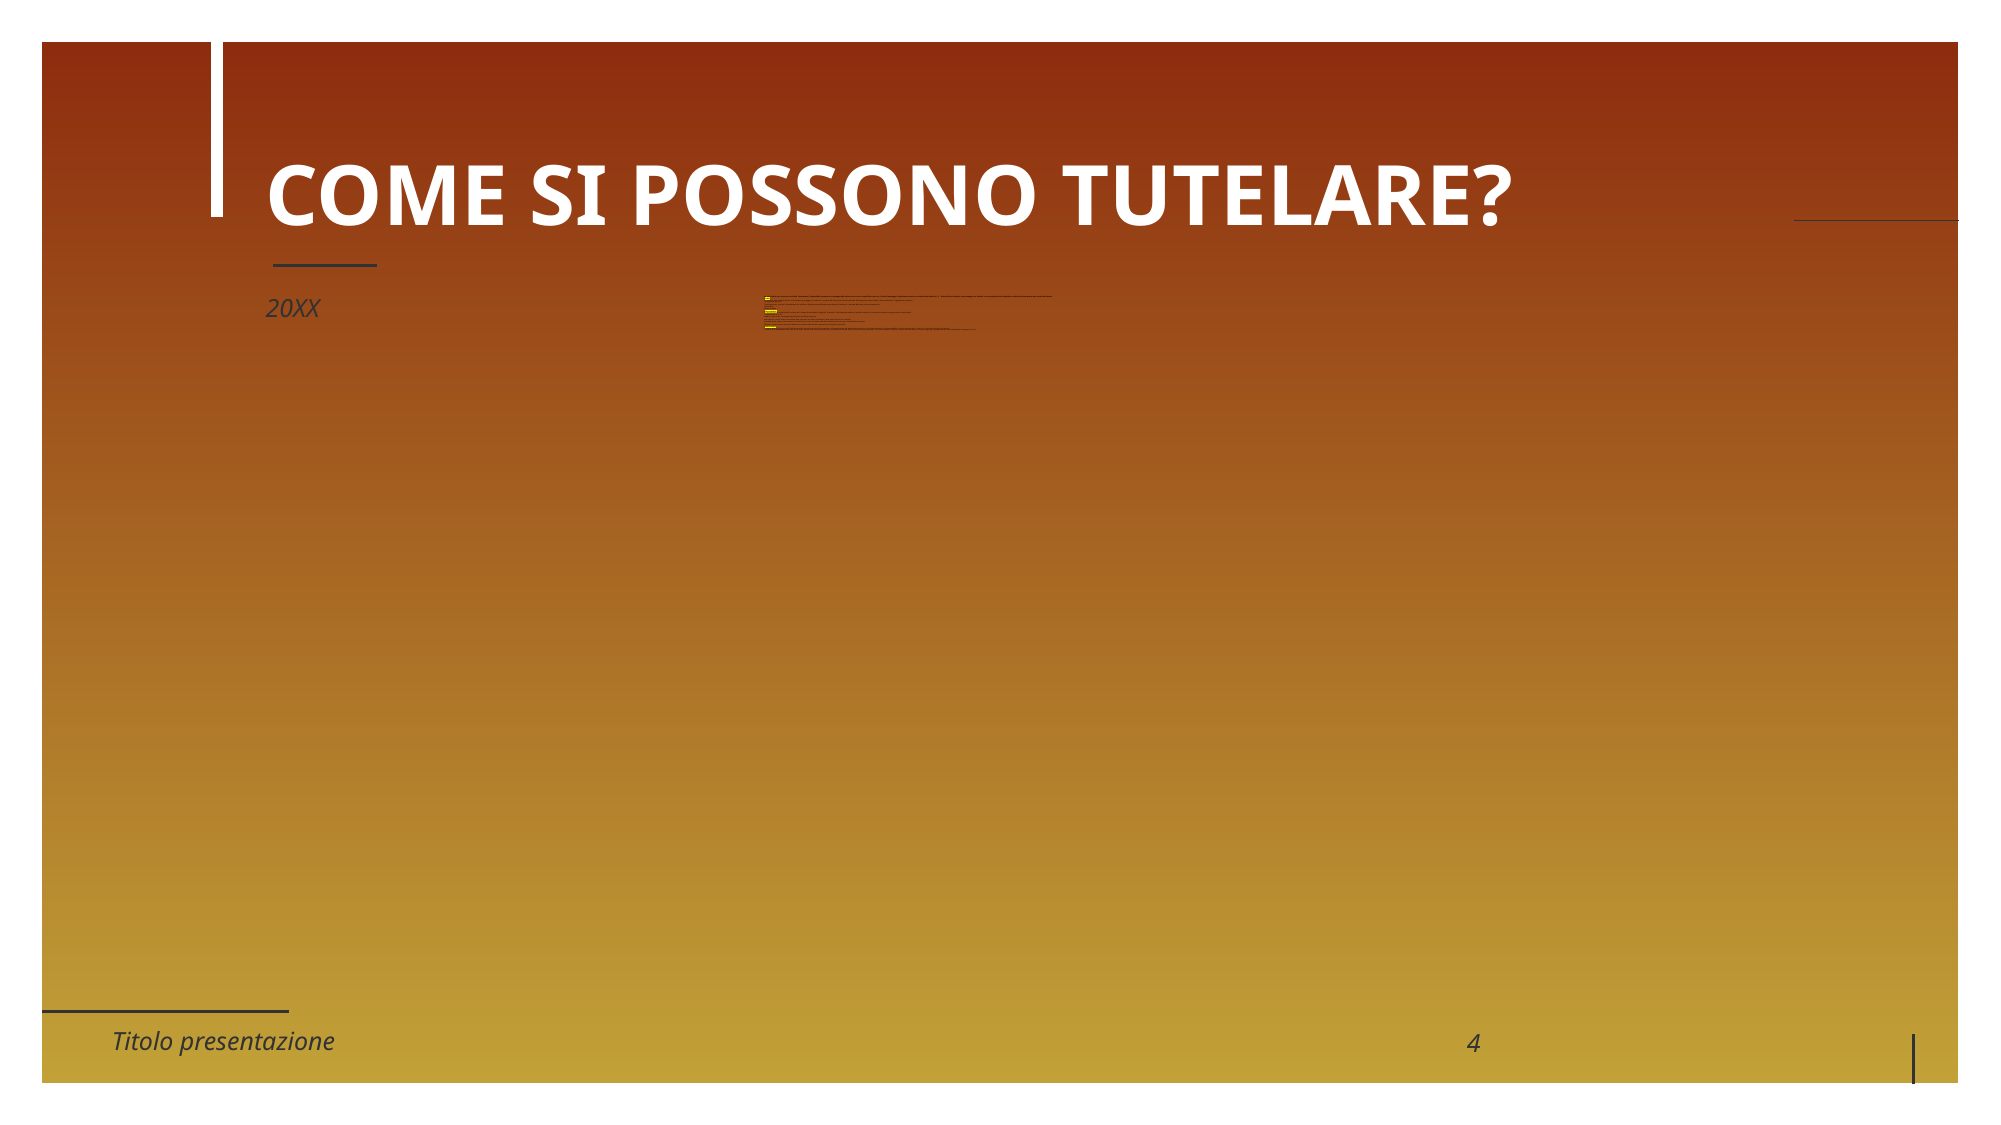

# COME SI POSSONO TUTELARE?
20XX
In conformità con l’articolo nove della Costituzione (“La Repubblica promuove lo sviluppo della cultura e la ricerca scientifica e tecnica. Tutela il paesaggio e il patrimonio storico e artistico della Nazione”), il Codice dei beni culturali e del paesaggio ha fissato i concetti guida relativi al pensiero e alle attività sul patrimonio culturale italiano.
Tutela
La tutela è ogni attività diretta a riconoscere, proteggere e conservare un bene del nostro patrimonio culturale affinché possa essere offerto alla conoscenza e al godimento collettivi.
Si esplica pertanto in:
riconoscimento, tramite il procedimento di verifica o dichiarazione dell’interesse culturale di un bene, a seconda della sua natura proprietaria;
protezione;
conservazione.
Conservazione
La conservazione è ogni attività svolta con lo scopo di mantenere l’integrità, l’identità e l’efficienza funzionale di un bene culturale, in maniera coerente, programmata e coordinata.
Si esplica pertanto in:
studio, inteso come conoscenza approfondita del bene culturale;
prevenzione, intesa come limitazione delle situazioni di rischio connesse al bene culturale nel suo contesto;
manutenzione, intesa come intervento finalizzato al controllo delle condizioni del bene culturale per mantenerlo nel tempo;
restauro, inteso come intervento diretto su un bene culturale per recuperarne l’integrità materiale.
Valorizzazione
La valorizzazione è ogni attività diretta a migliorare le condizioni di conoscenza e di conservazione del patrimonio culturale e ad incrementarne la fruizione pubblica, così da trasmettere i valori di cui tale patrimonio è portatore.
La tutela è di competenza esclusiva dello Stato, che detta le norme ed emana i provvedimenti amministrativi necessari per garantirla; la valorizzazione è svolta in maniera concorrente tra Stato e regione, e prevede anche la partecipazione di soggetti privati.
Titolo presentazione
4